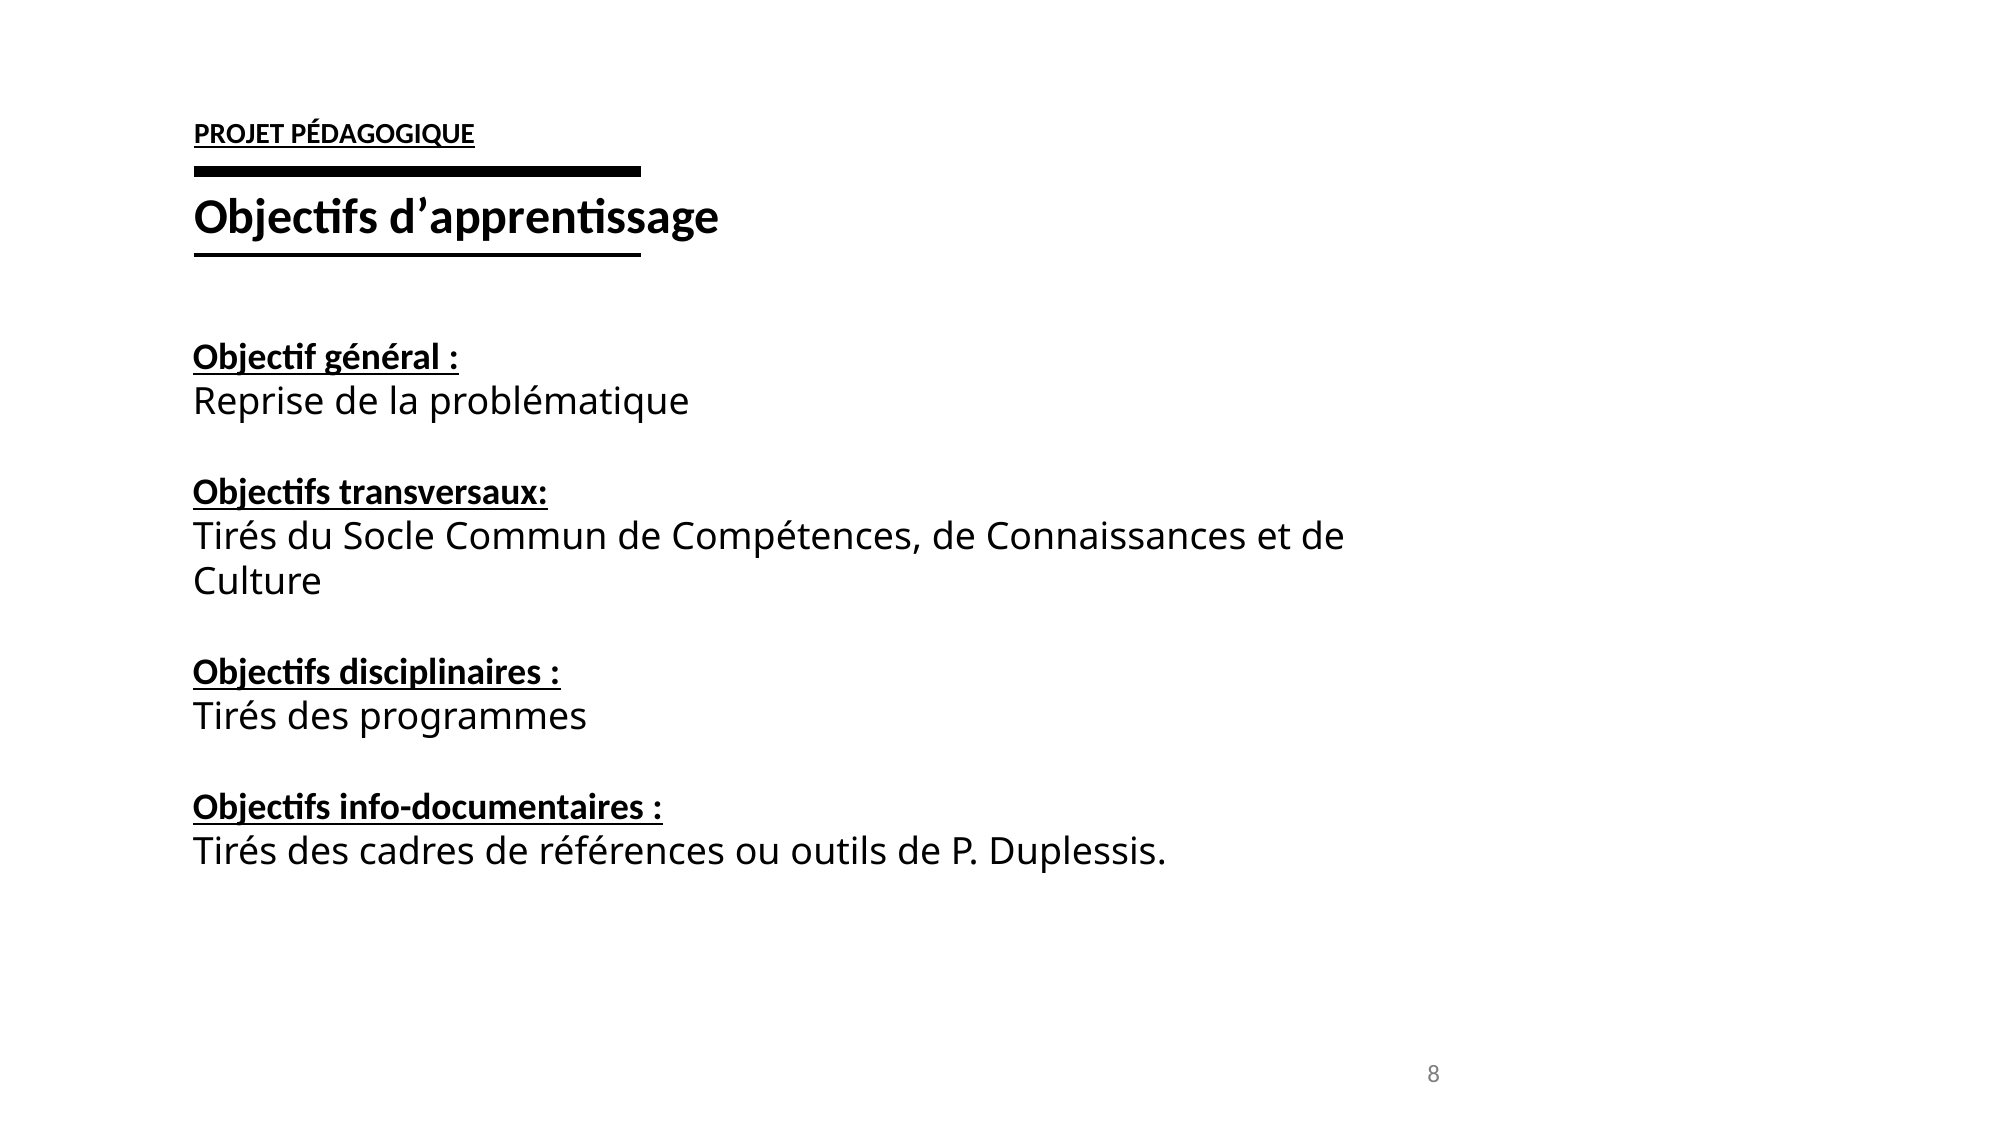

PROJET PÉDAGOGIQUE
Objectifs d’apprentissage
Objectif général :
Reprise de la problématique
Objectifs transversaux:
Tirés du Socle Commun de Compétences, de Connaissances et de Culture
Objectifs disciplinaires :
Tirés des programmes
Objectifs info-documentaires :
Tirés des cadres de références ou outils de P. Duplessis.
2